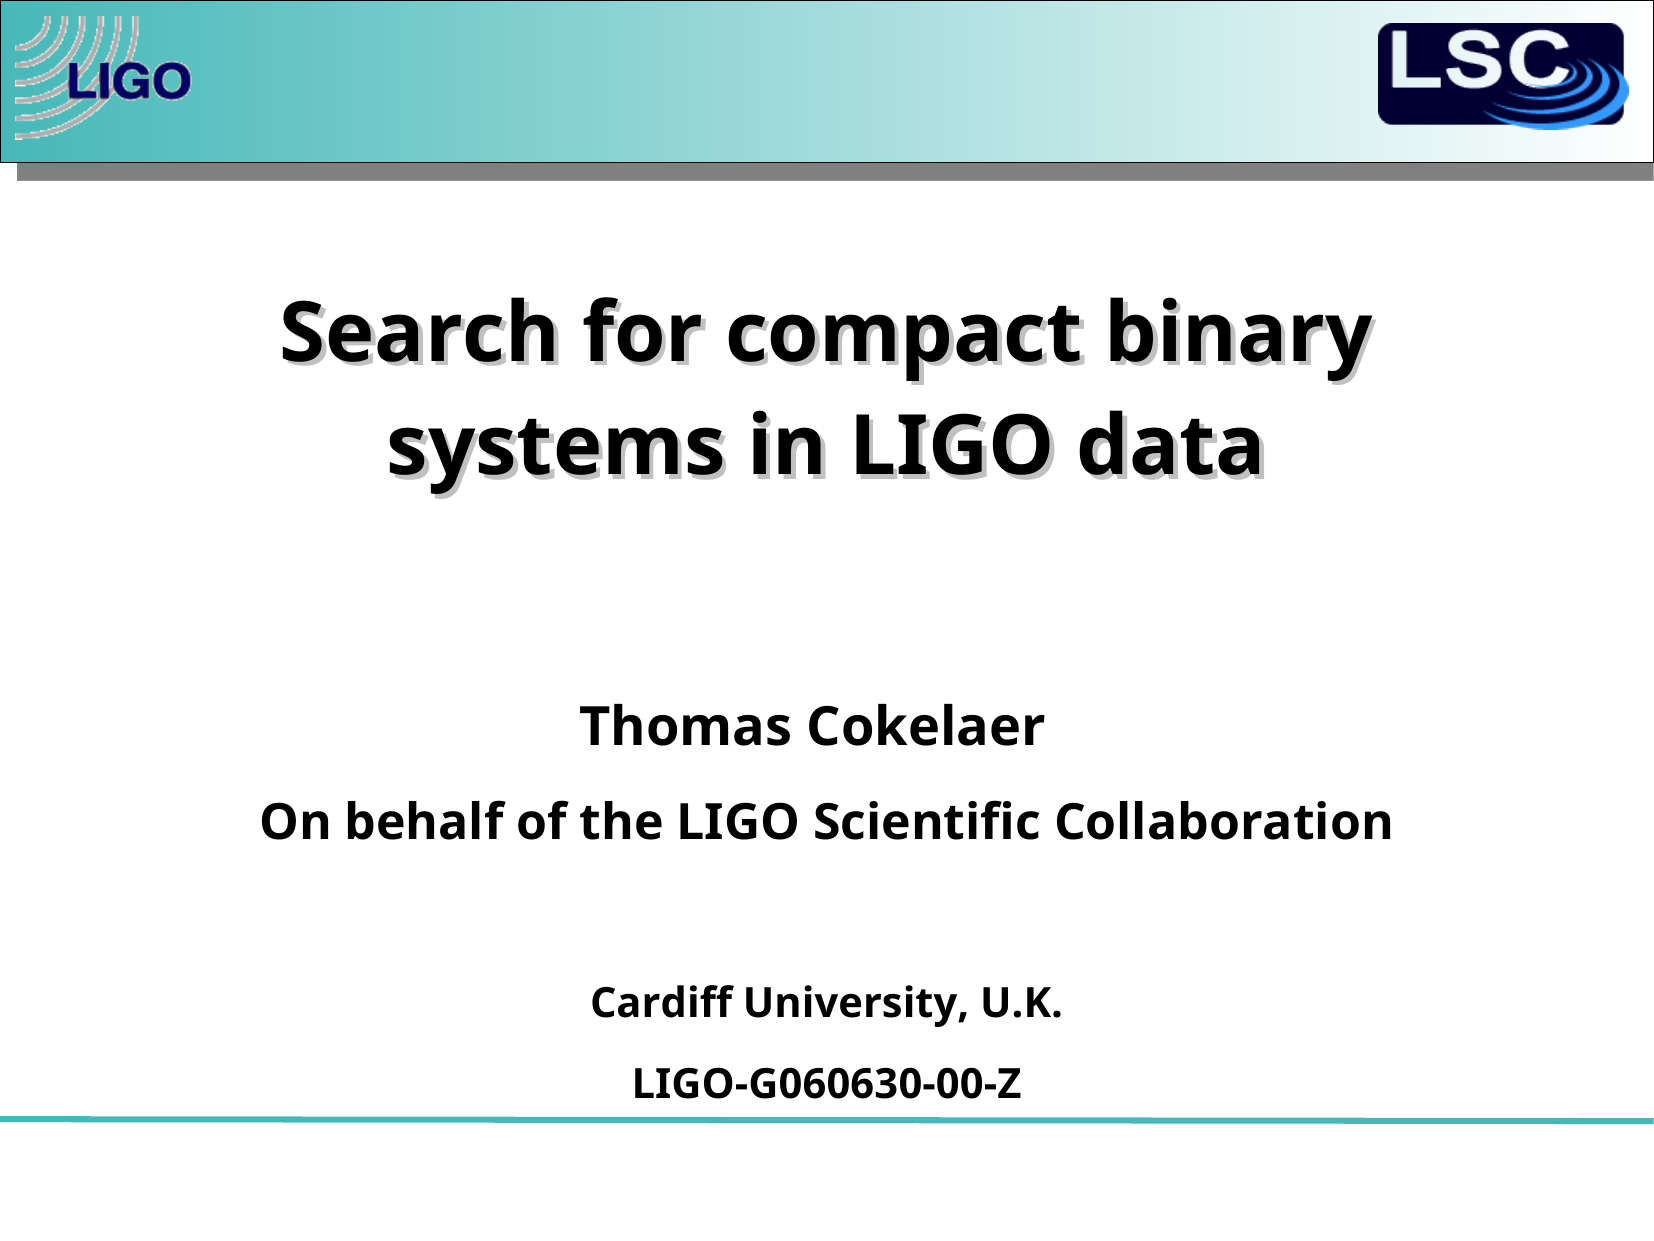

Search for compact binary systems in LIGO data
Thomas Cokelaer
On behalf of the LIGO Scientific Collaboration
Cardiff University, U.K.
LIGO-G060630-00-Z